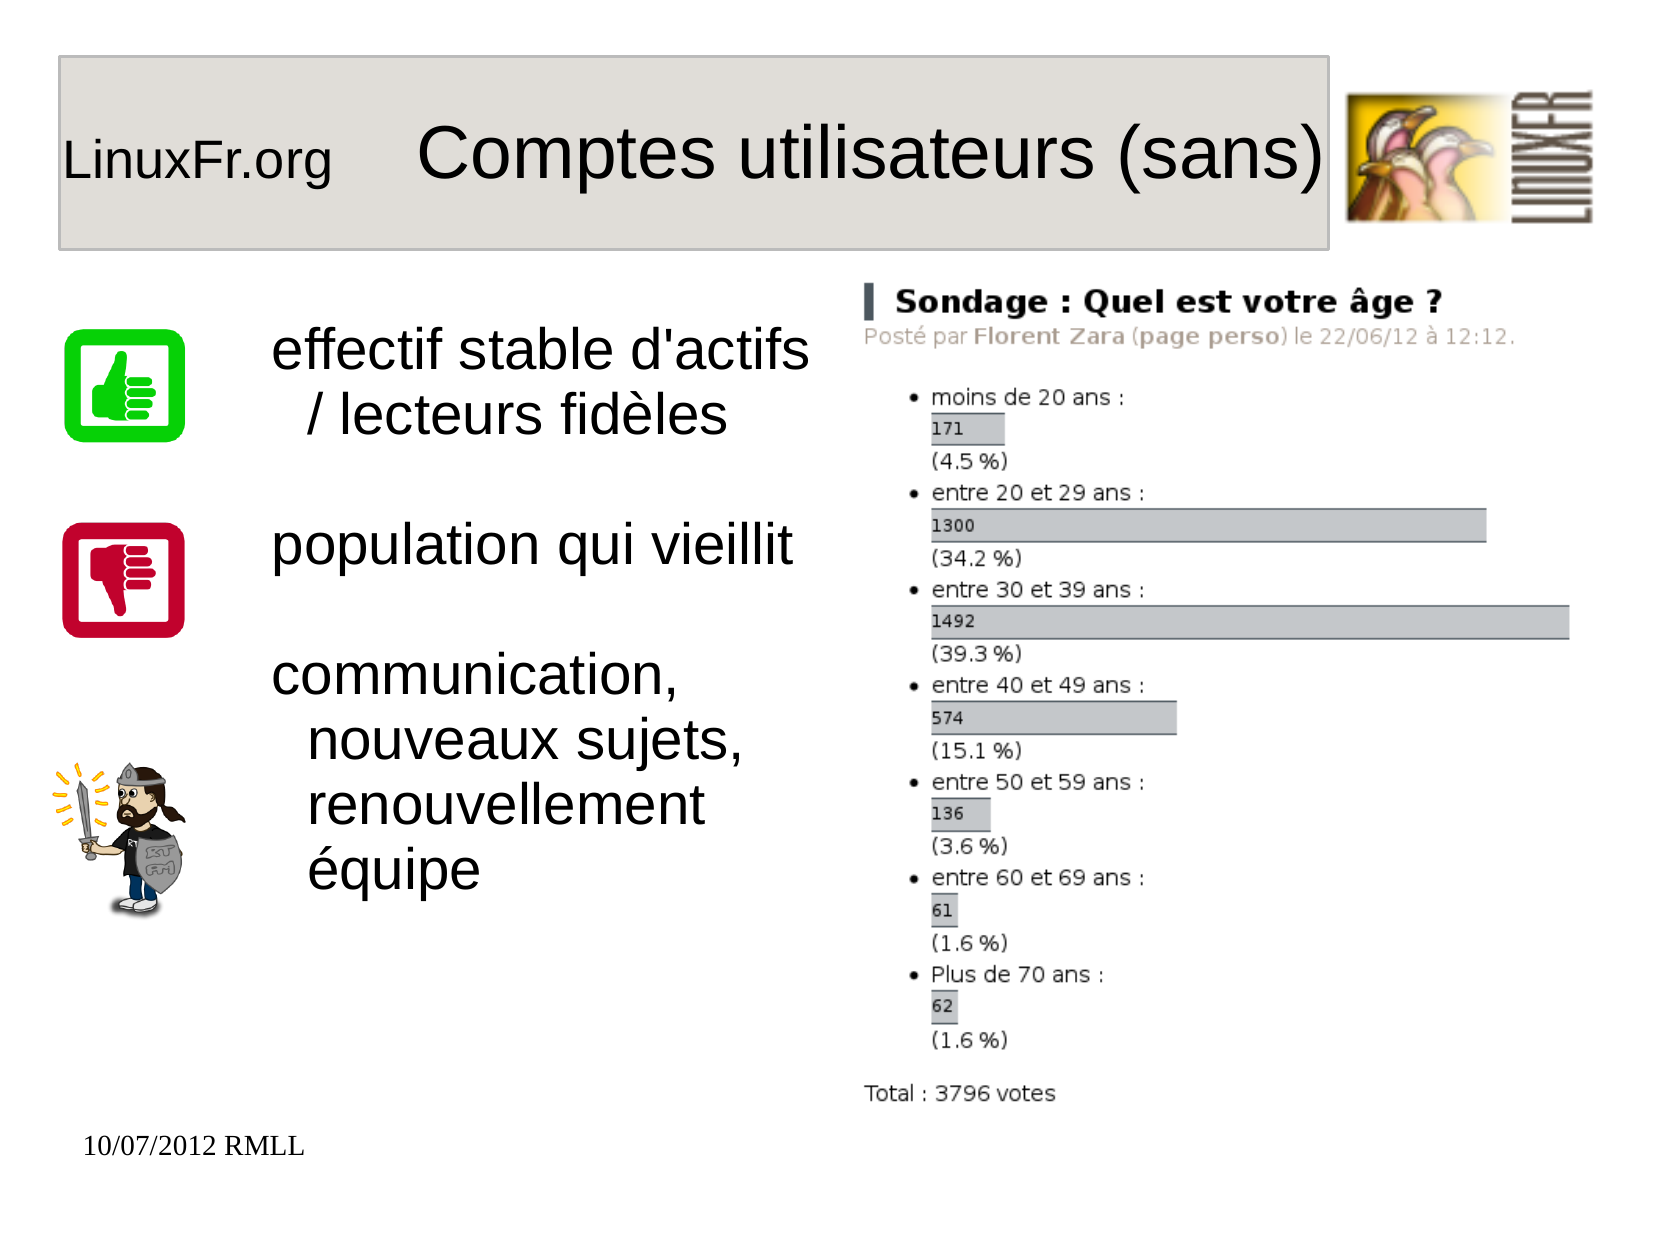

# LinuxFr.org Comptes utilisateurs (sans)
effectif stable d'actifs / lecteurs fidèles
population qui vieillit
communication, nouveaux sujets, renouvellement équipe